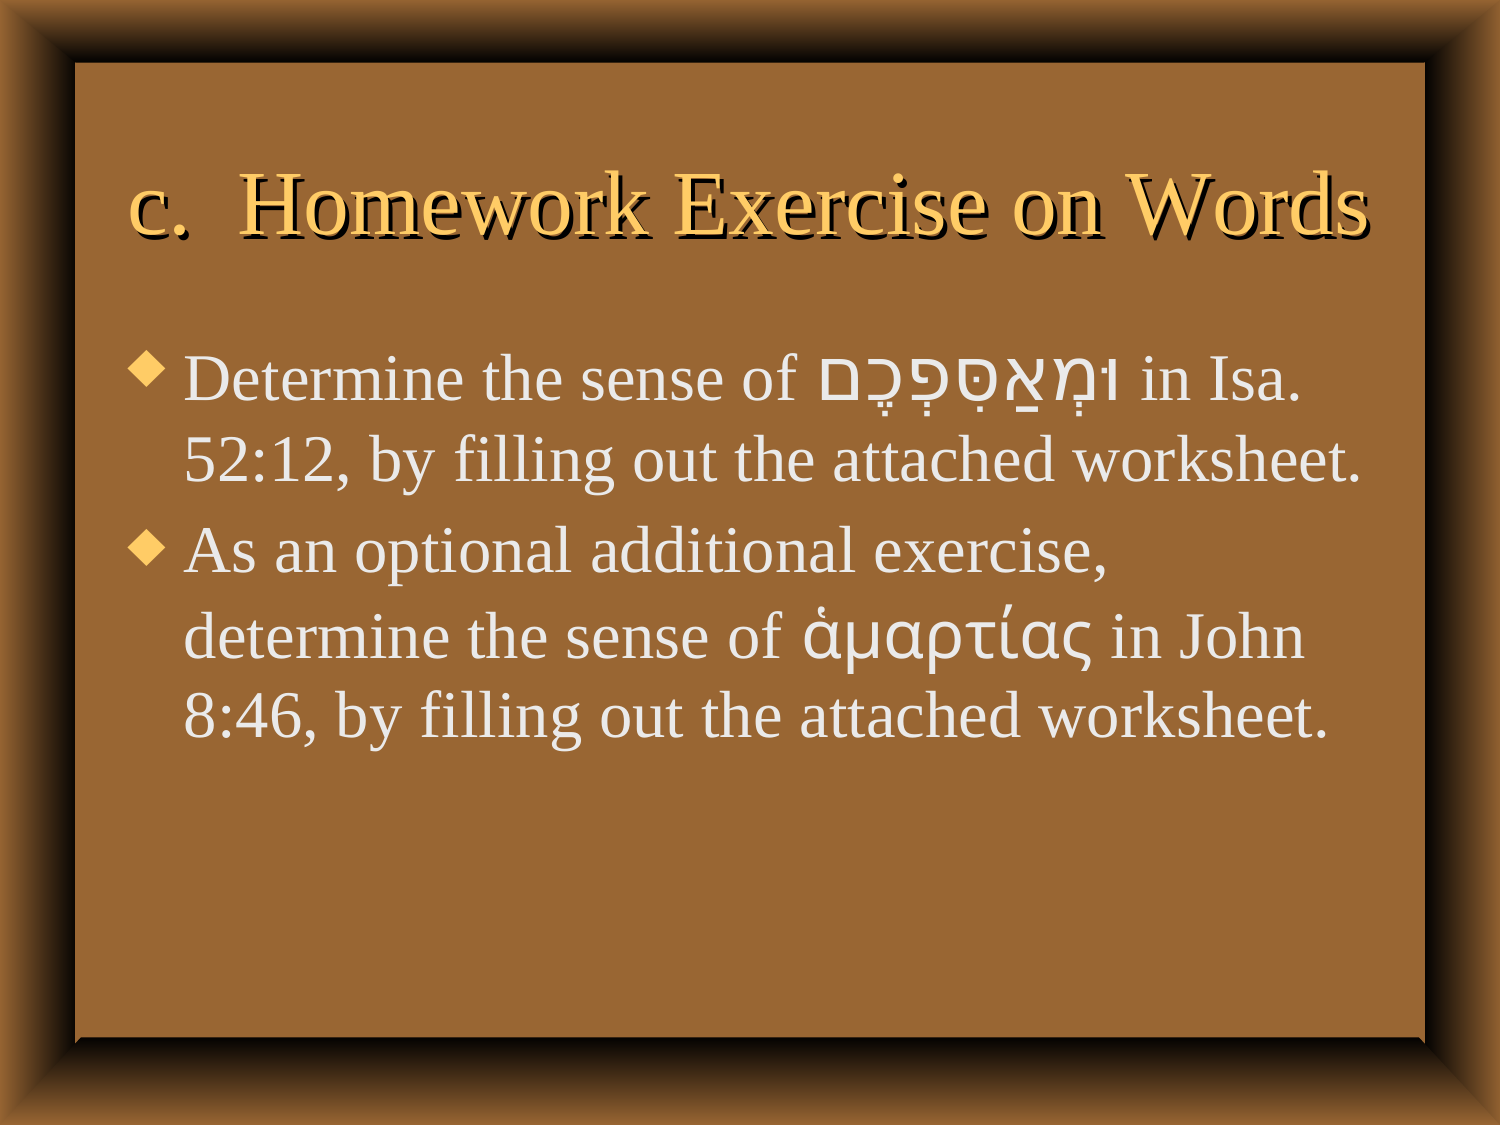

# c. Homework Exercise on Words
Determine the sense of וּמְאַסִּפְכֶם in Isa. 52:12, by filling out the attached worksheet.
As an optional additional exercise, determine the sense of ἁμαρτίας in John 8:46, by filling out the attached worksheet.